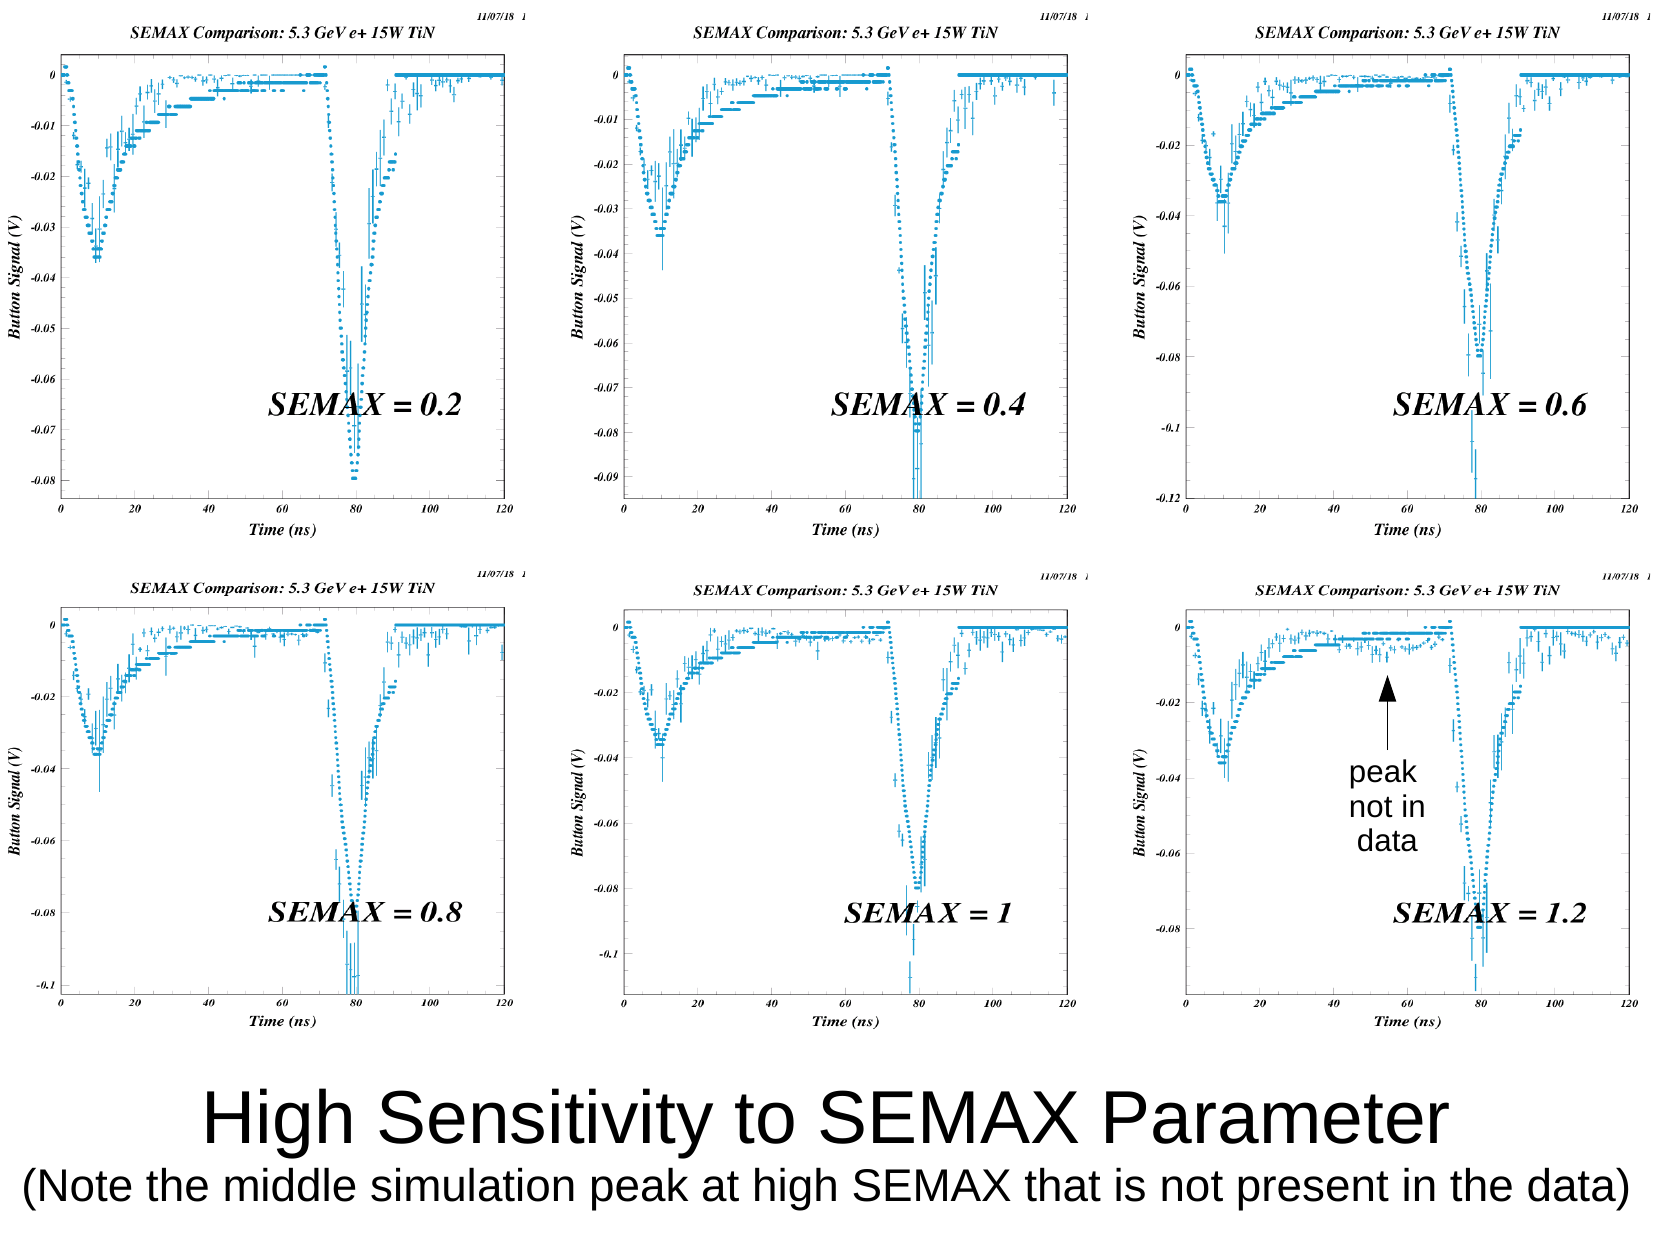

peak
not in
data
# High Sensitivity to SEMAX Parameter (Note the middle simulation peak at high SEMAX that is not present in the data)